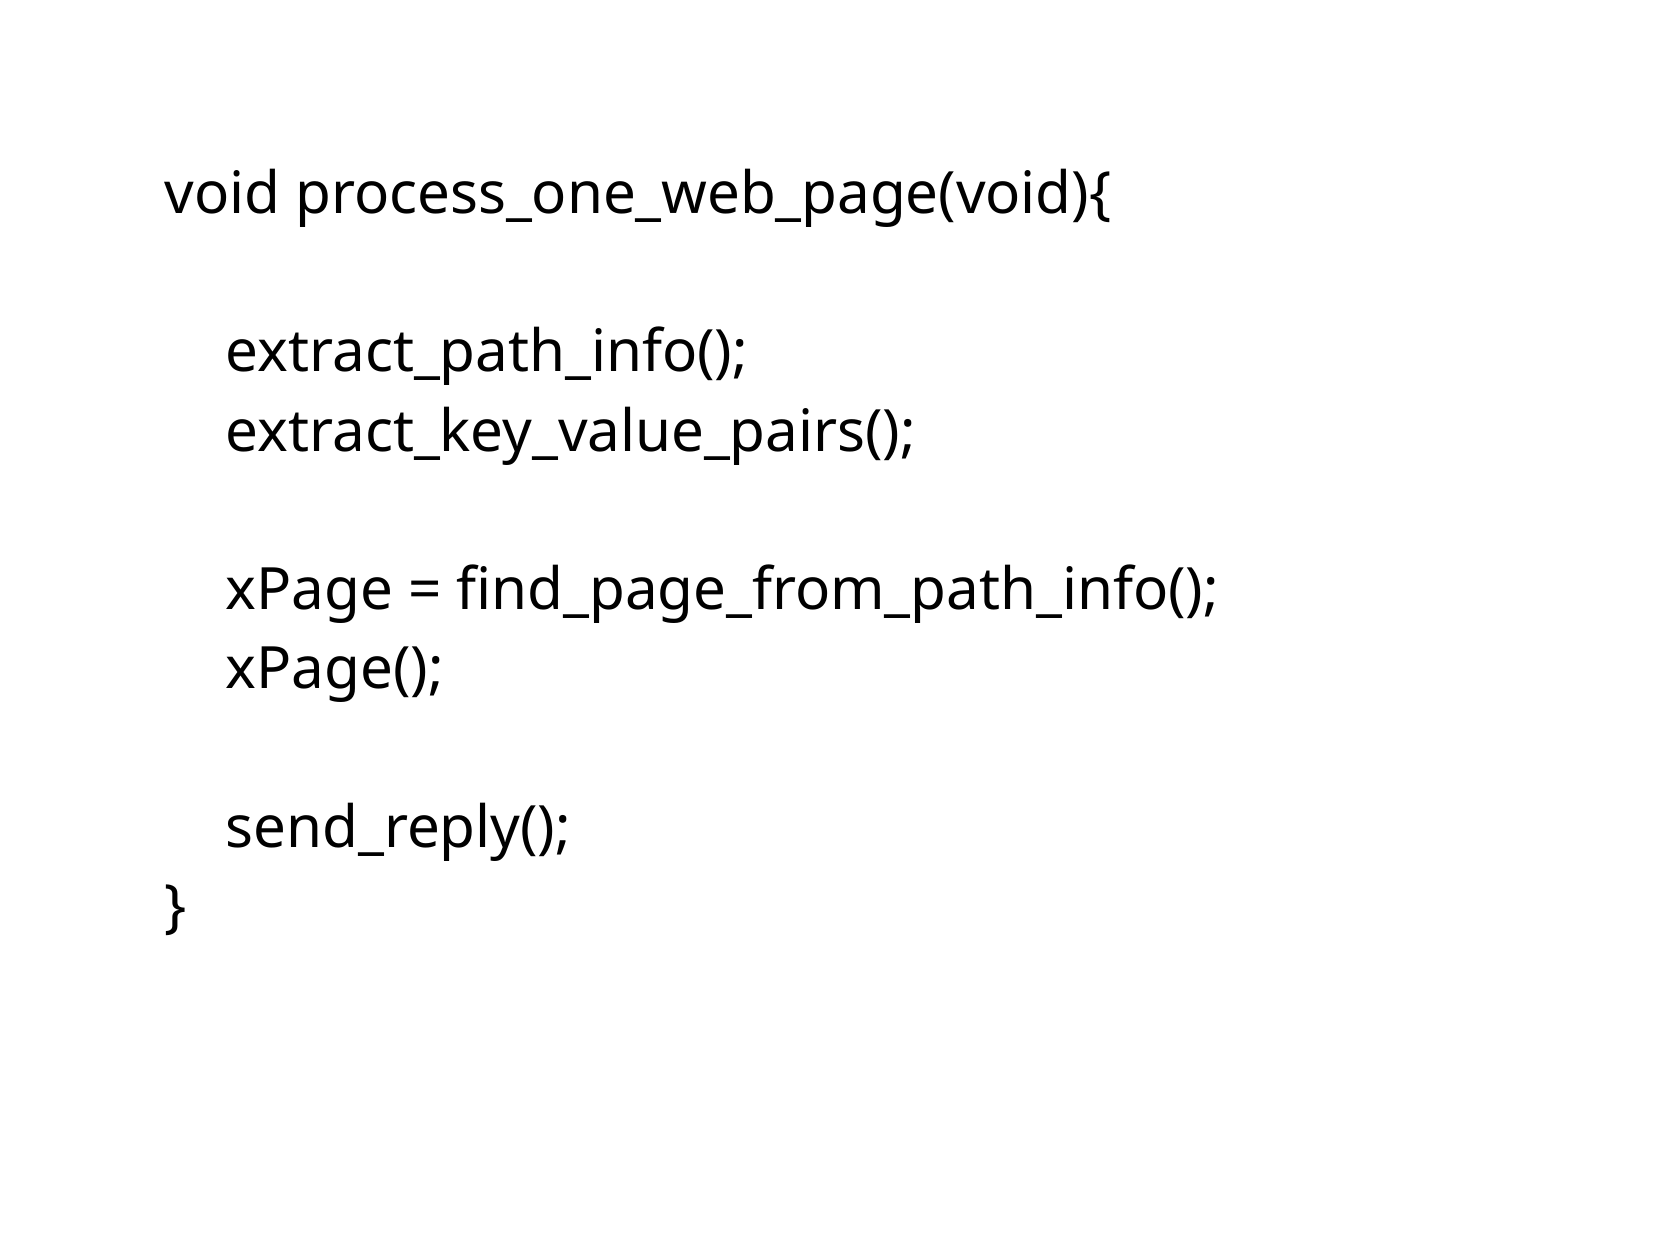

void process_one_web_page(void){
 extract_path_info();
 extract_key_value_pairs();
 xPage = find_page_from_path_info();
 xPage();
 send_reply();
}